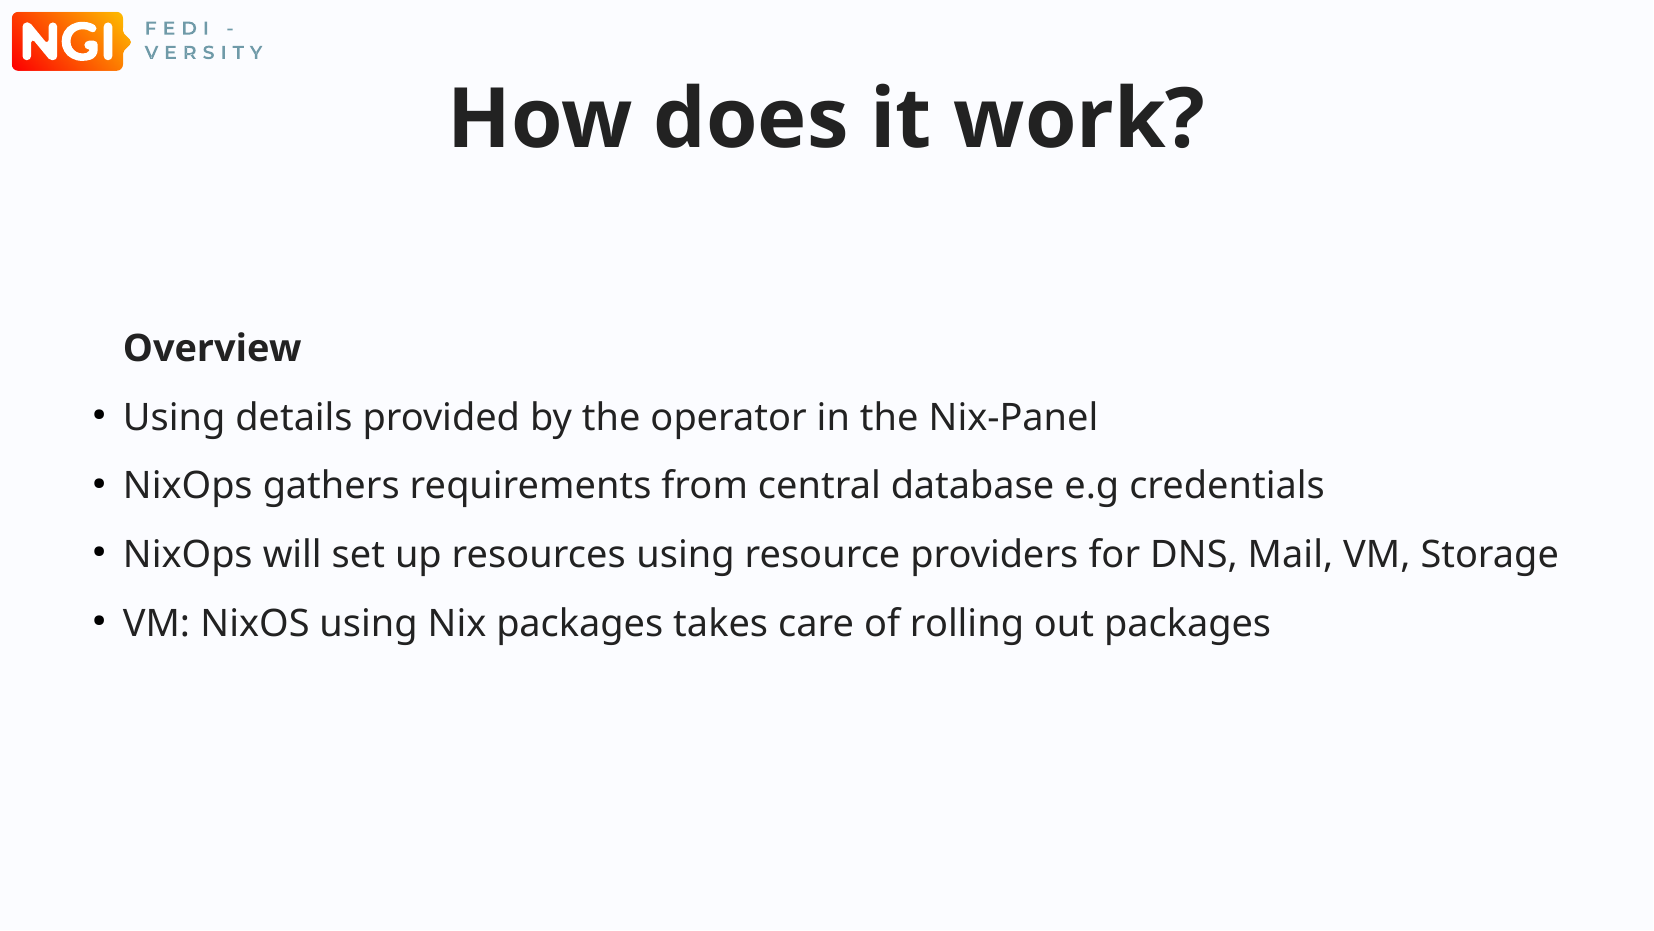

# How does it work?
Overview
Using details provided by the operator in the Nix-Panel
NixOps gathers requirements from central database e.g credentials
NixOps will set up resources using resource providers for DNS, Mail, VM, Storage
VM: NixOS using Nix packages takes care of rolling out packages